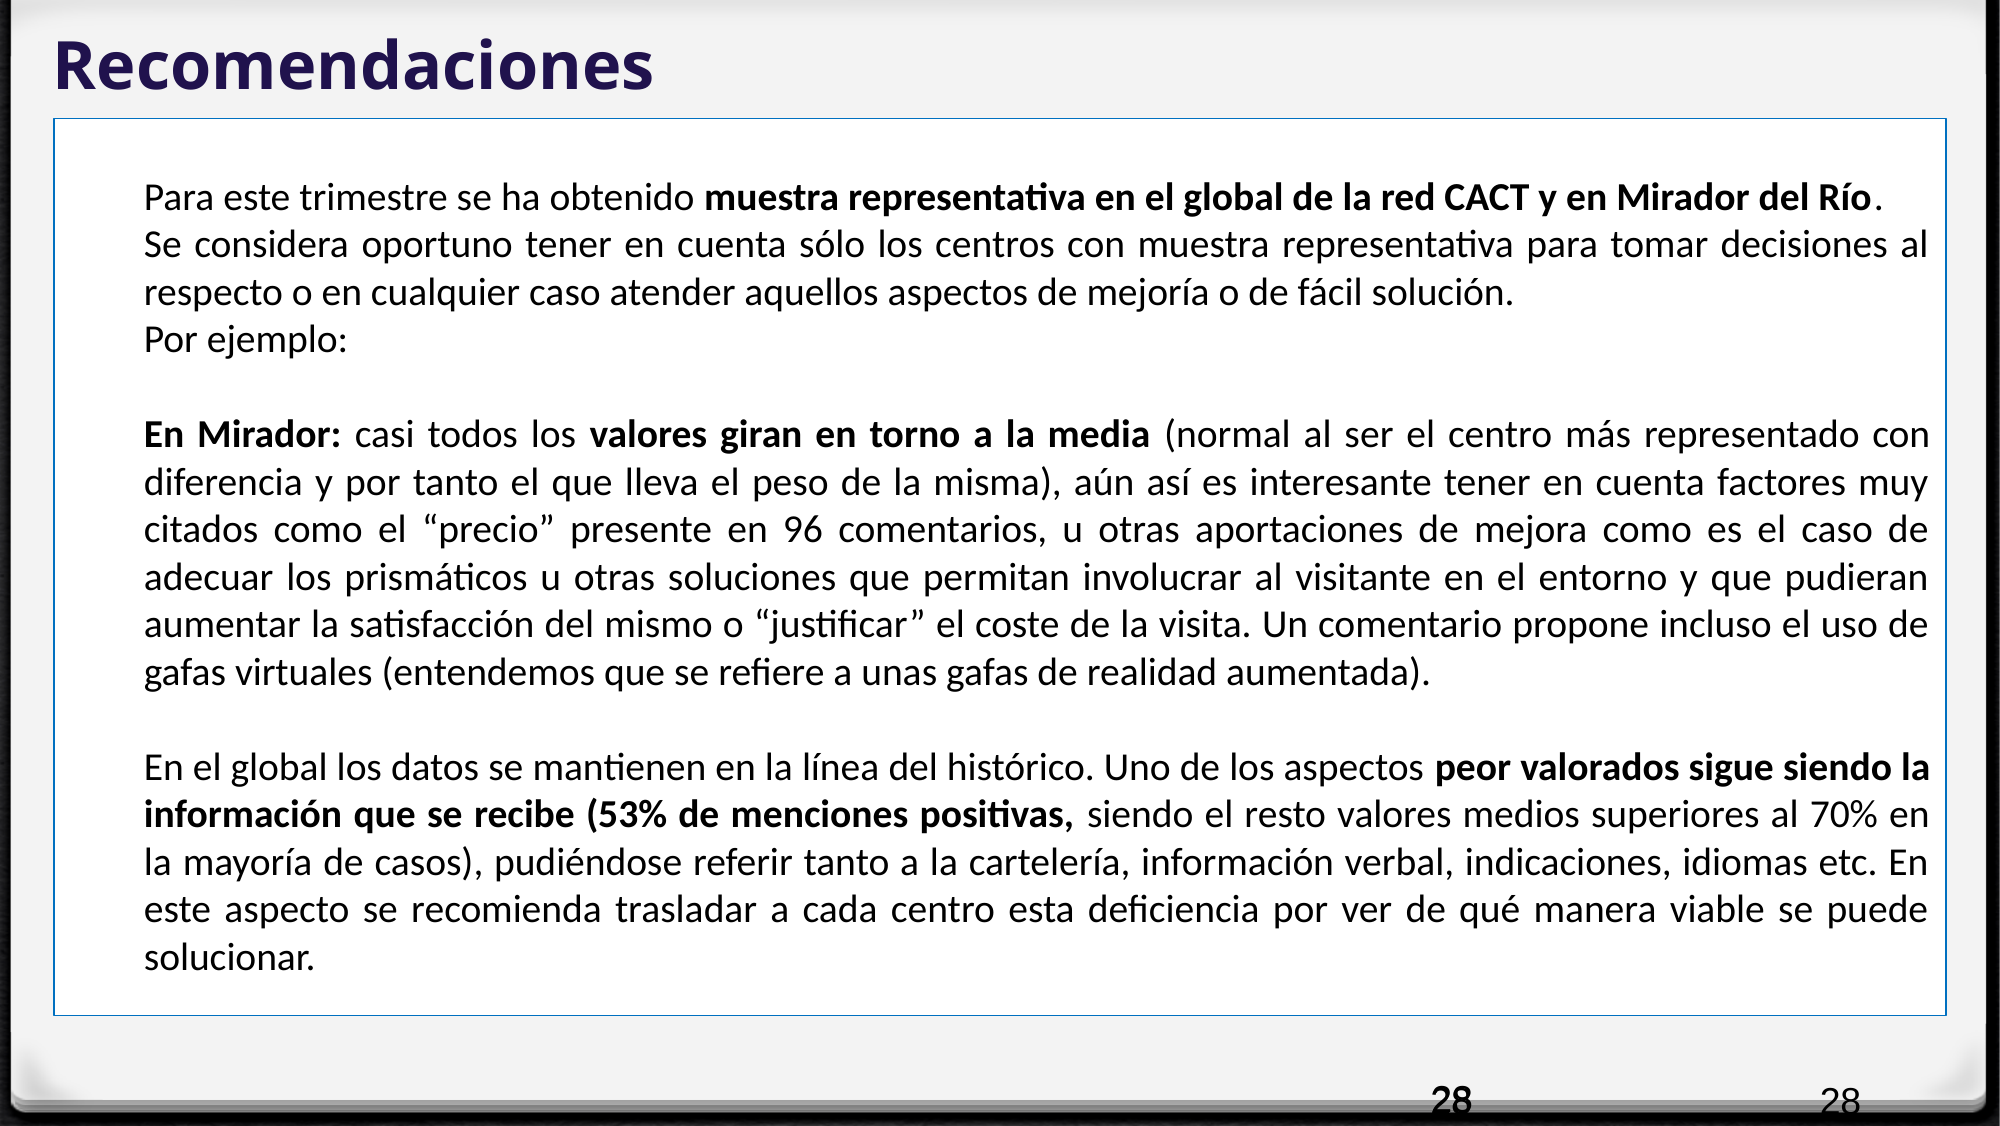

Recomendaciones
Para este trimestre se ha obtenido muestra representativa en el global de la red CACT y en Mirador del Río.
Se considera oportuno tener en cuenta sólo los centros con muestra representativa para tomar decisiones al respecto o en cualquier caso atender aquellos aspectos de mejoría o de fácil solución.
Por ejemplo:
En Mirador: casi todos los valores giran en torno a la media (normal al ser el centro más representado con diferencia y por tanto el que lleva el peso de la misma), aún así es interesante tener en cuenta factores muy citados como el “precio” presente en 96 comentarios, u otras aportaciones de mejora como es el caso de adecuar los prismáticos u otras soluciones que permitan involucrar al visitante en el entorno y que pudieran aumentar la satisfacción del mismo o “justificar” el coste de la visita. Un comentario propone incluso el uso de gafas virtuales (entendemos que se refiere a unas gafas de realidad aumentada).
En el global los datos se mantienen en la línea del histórico. Uno de los aspectos peor valorados sigue siendo la información que se recibe (53% de menciones positivas, siendo el resto valores medios superiores al 70% en la mayoría de casos), pudiéndose referir tanto a la cartelería, información verbal, indicaciones, idiomas etc. En este aspecto se recomienda trasladar a cada centro esta deficiencia por ver de qué manera viable se puede solucionar.